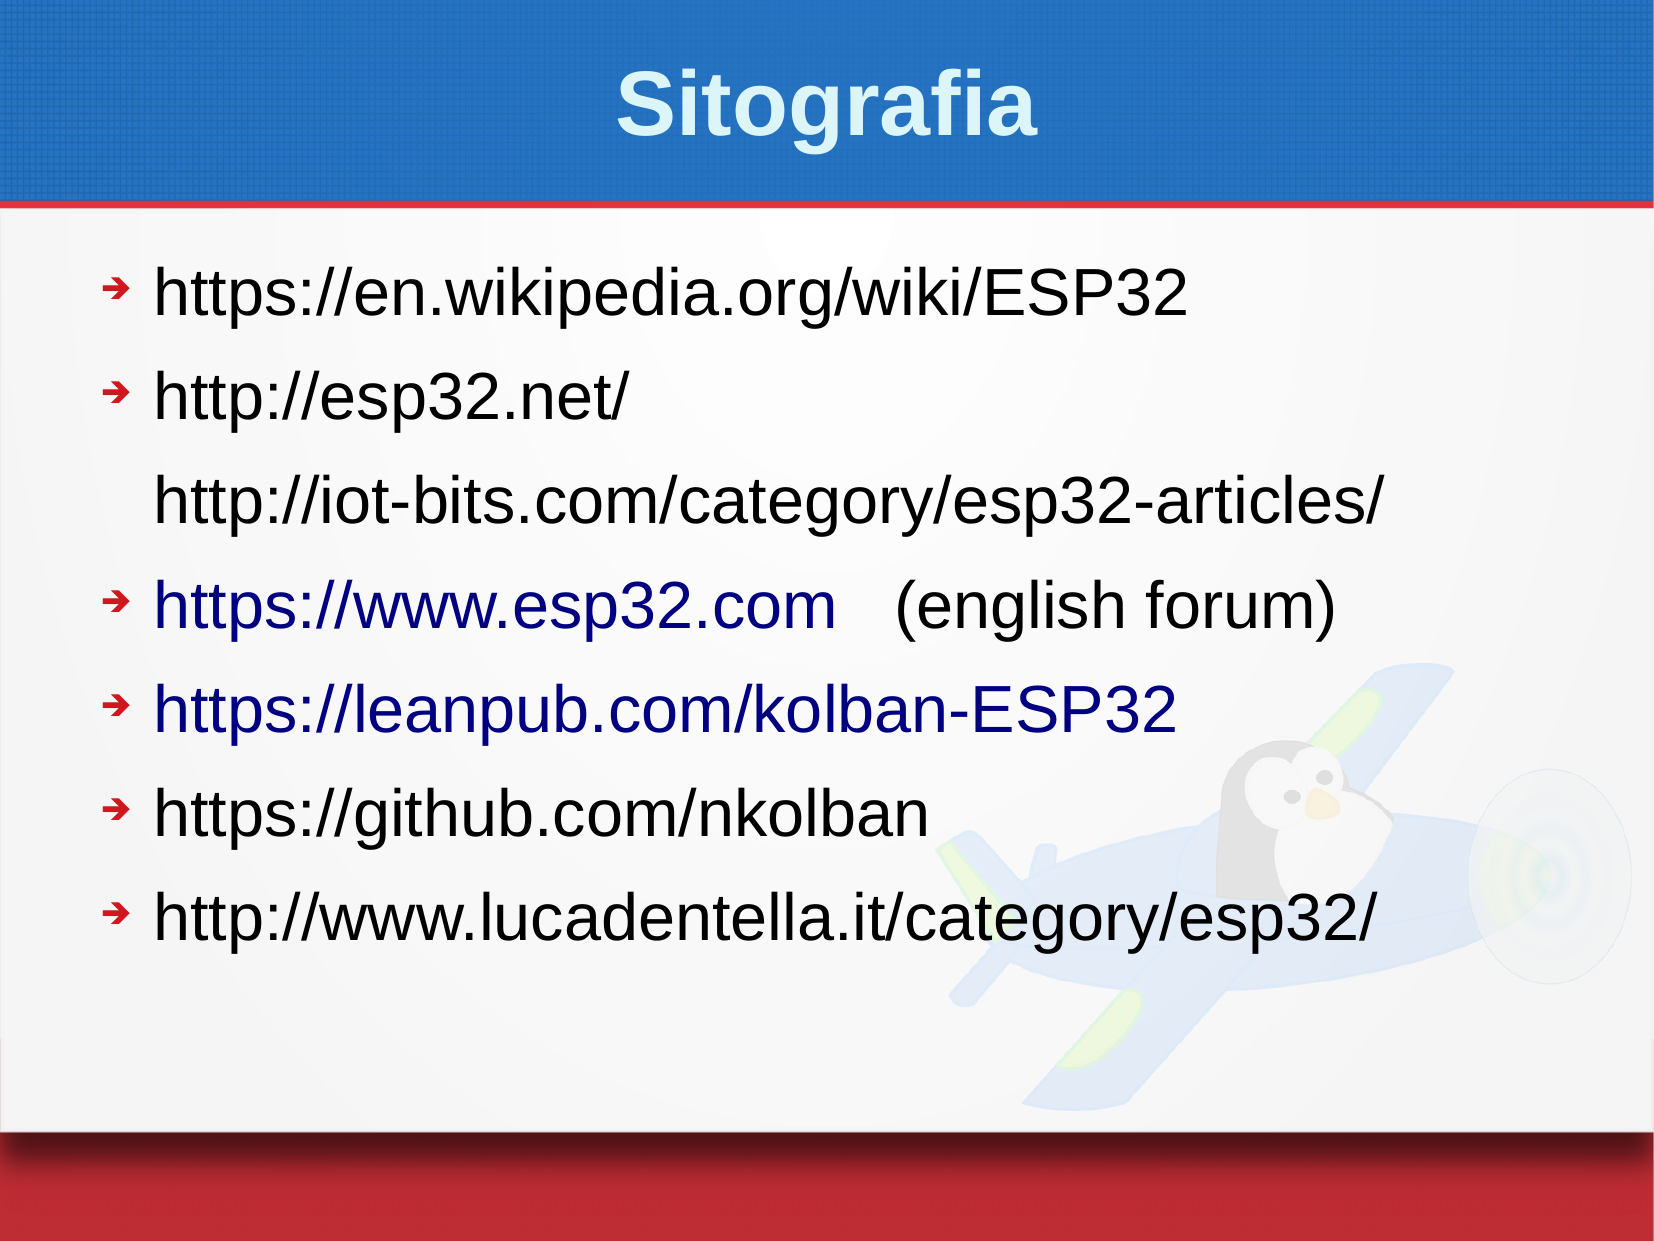

# Sitografia
https://en.wikipedia.org/wiki/ESP32
http://esp32.net/
http://iot-bits.com/category/esp32-articles/
https://www.esp32.com (english forum)
https://leanpub.com/kolban-ESP32
https://github.com/nkolban
http://www.lucadentella.it/category/esp32/